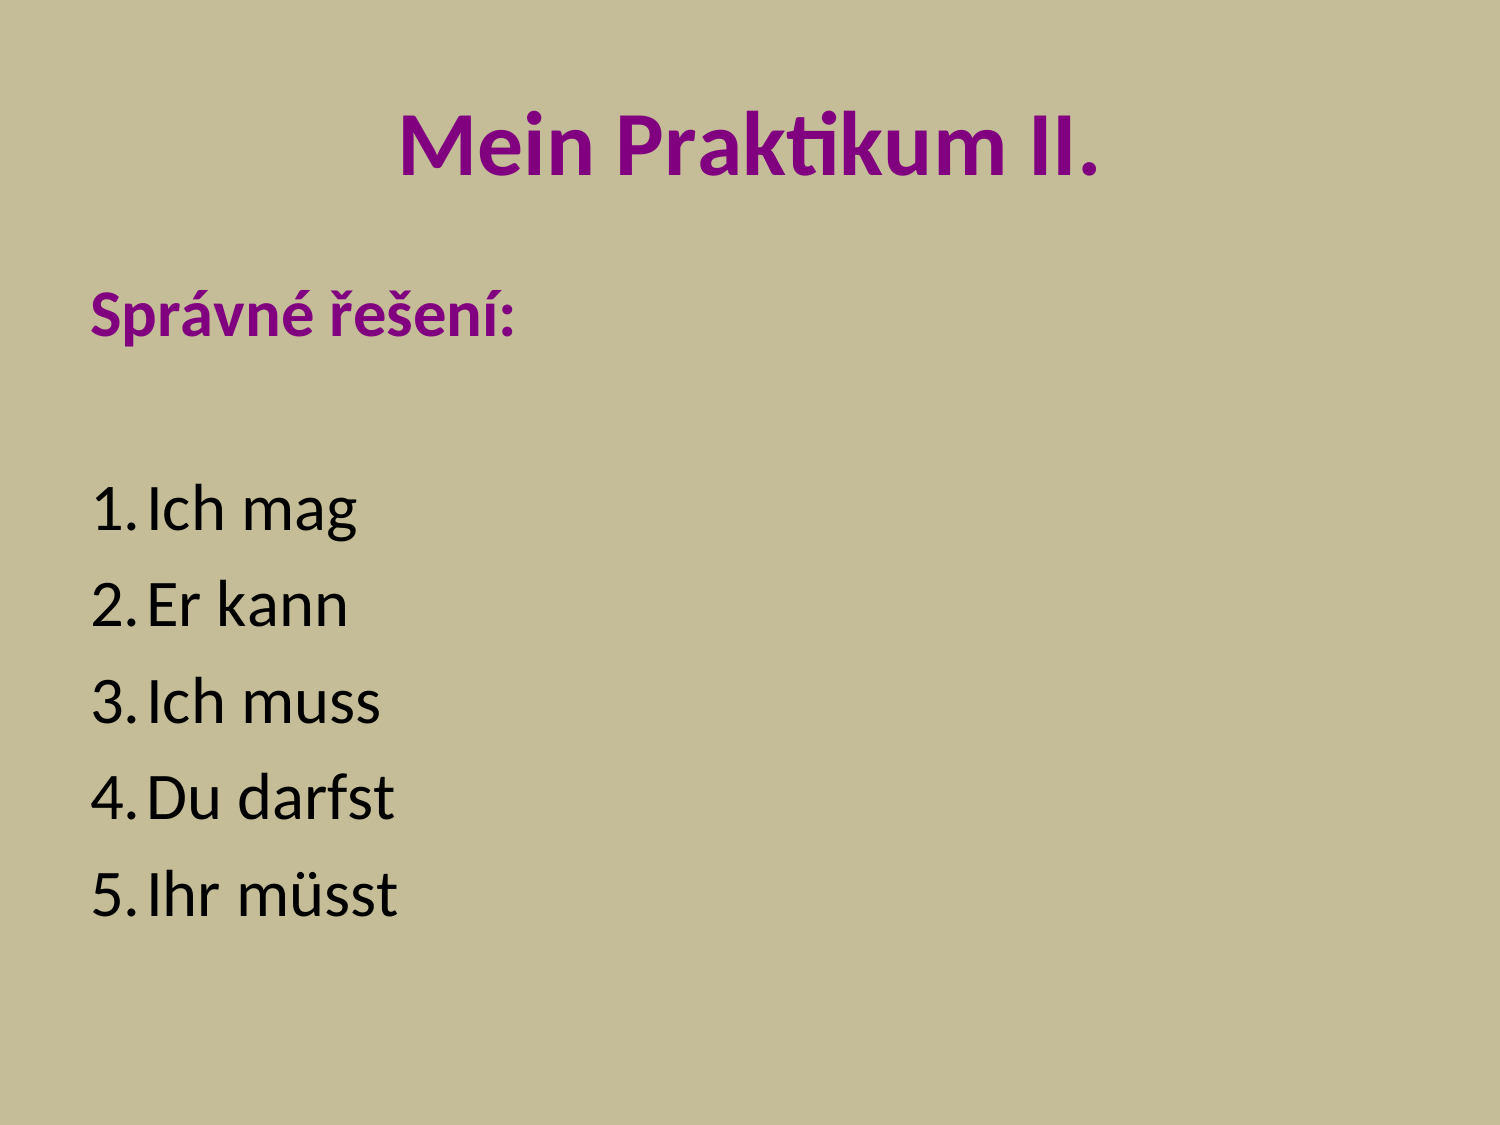

# Mein Praktikum II.
Správné řešení:
Ich mag
Er kann
Ich muss
Du darfst
Ihr müsst